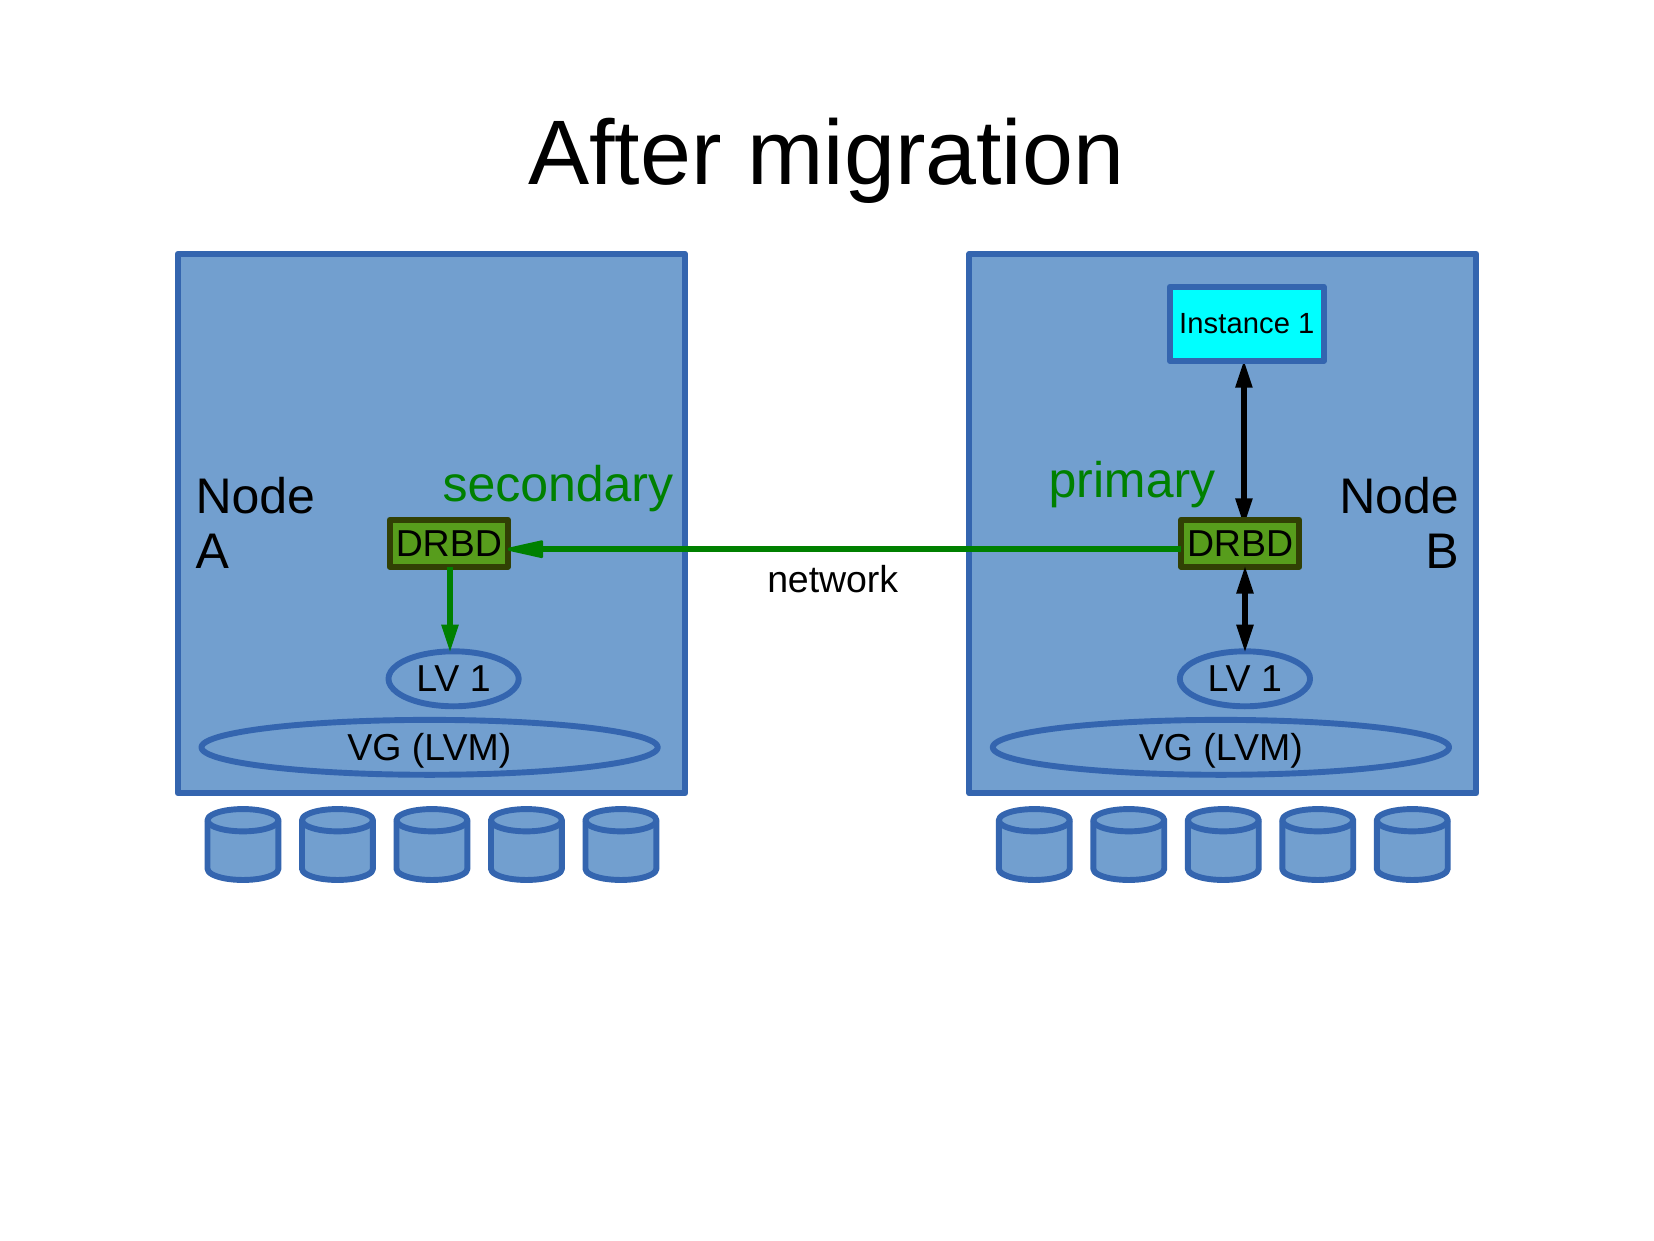

# After migration
Node
A
Node
B
Instance 1
primary
secondary
DRBD
DRBD
network
LV 1
LV 1
VG (LVM)
VG (LVM)